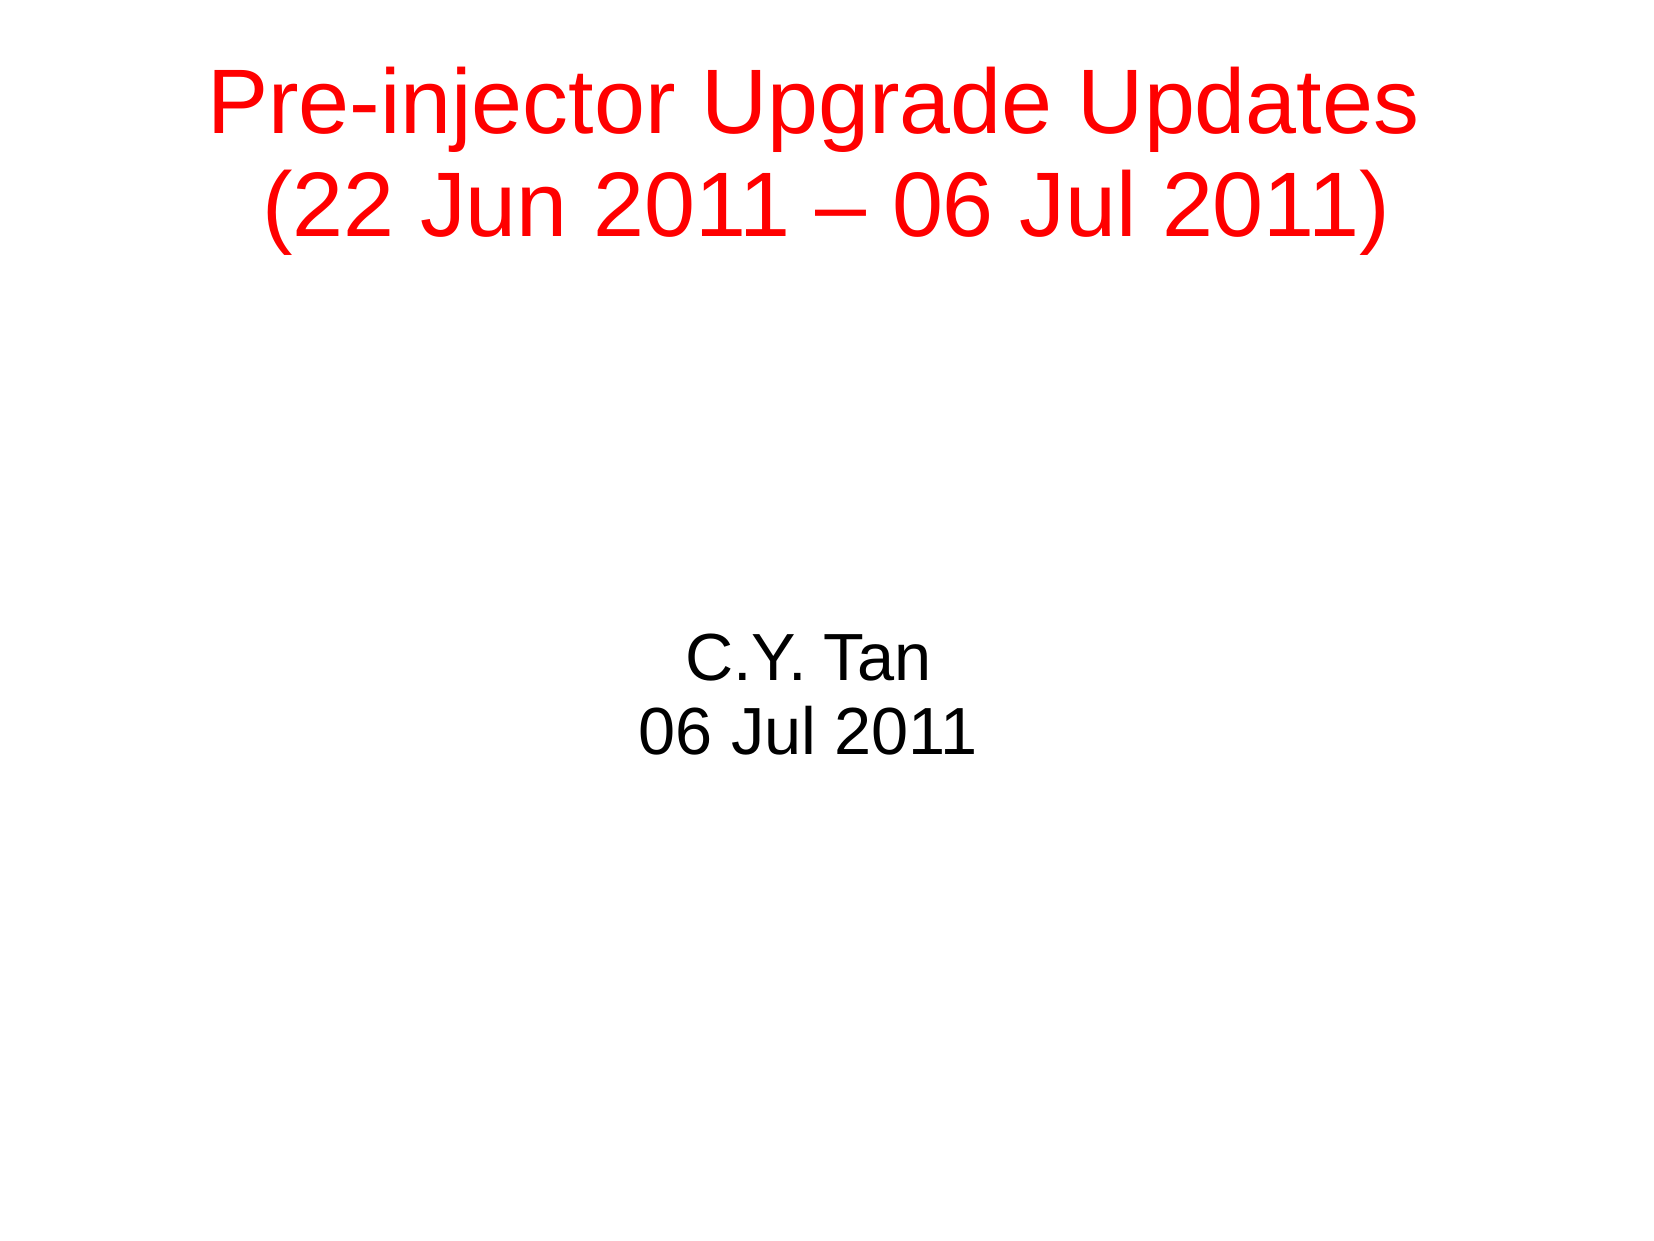

# Pre-injector Upgrade Updates (22 Jun 2011 – 06 Jul 2011)
C.Y. Tan
06 Jul 2011